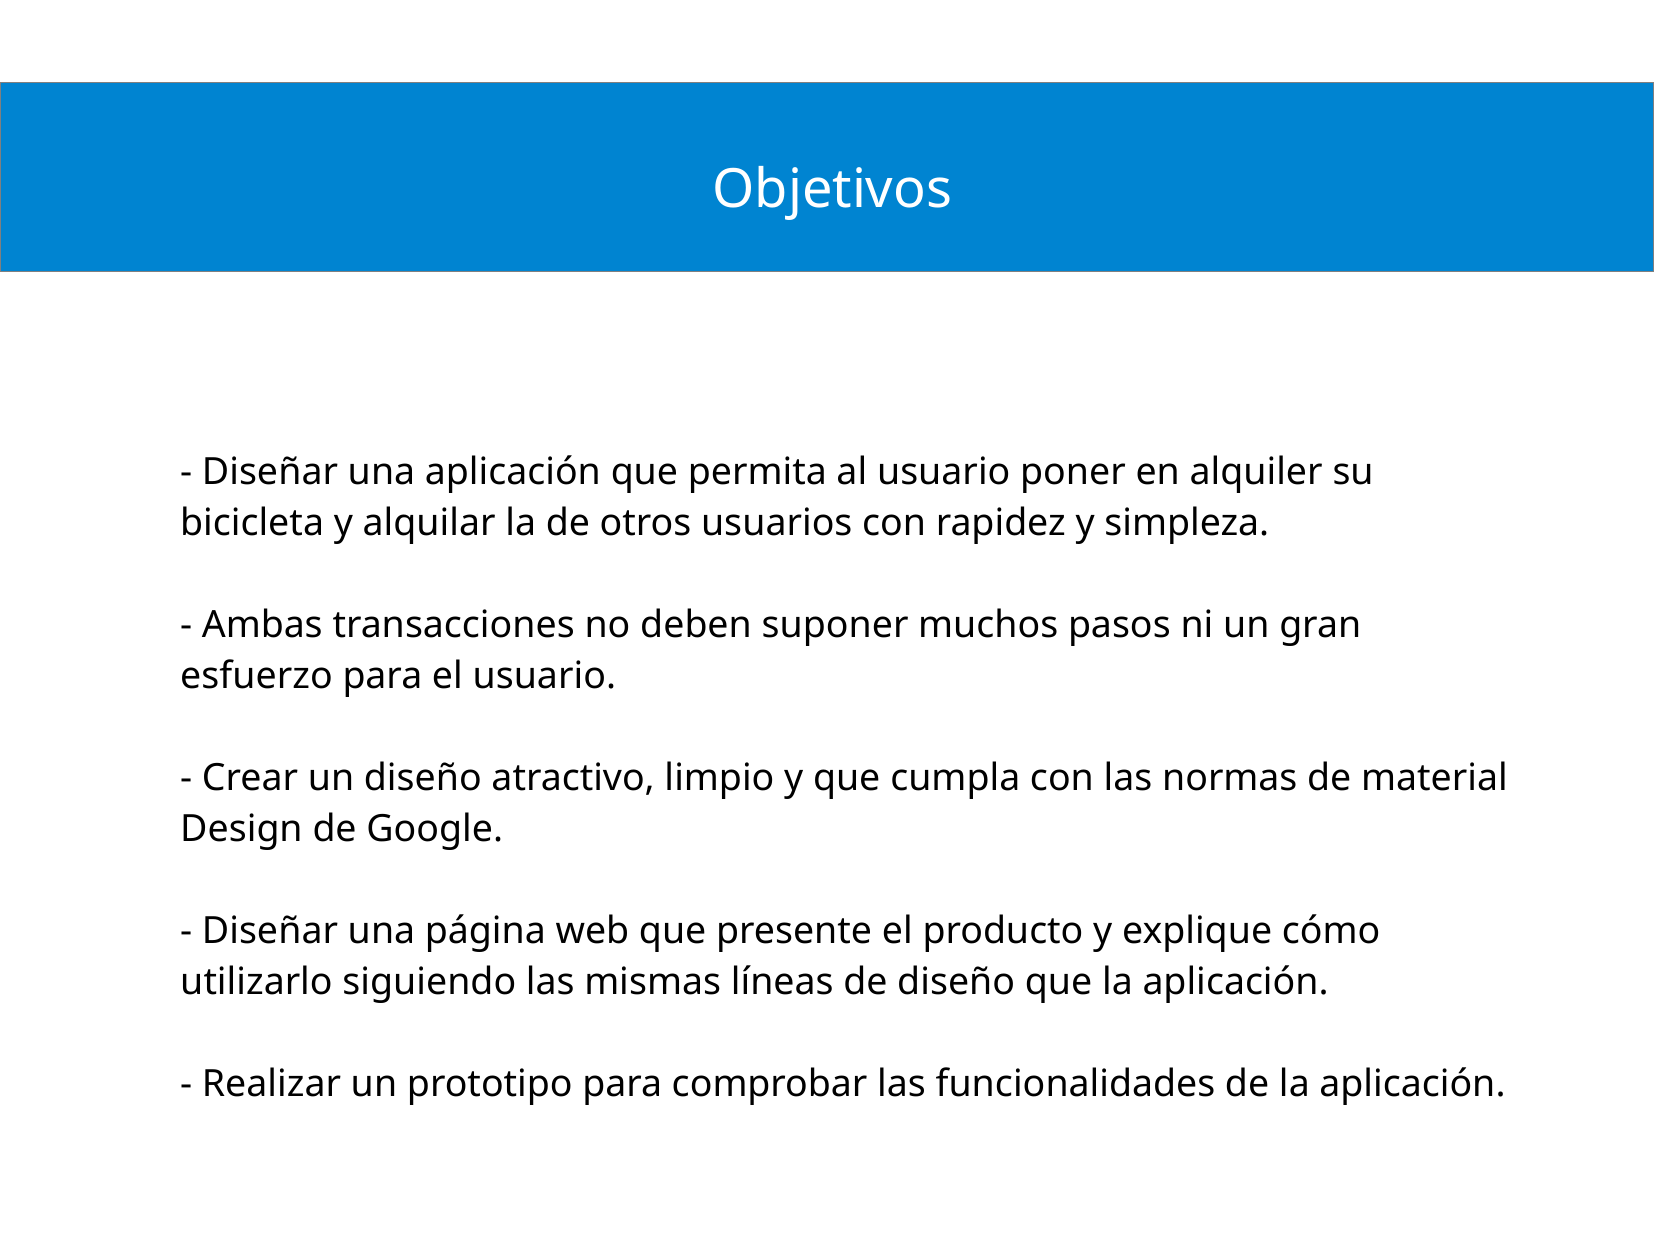

Objetivos
- Diseñar una aplicación que permita al usuario poner en alquiler su bicicleta y alquilar la de otros usuarios con rapidez y simpleza.
- Ambas transacciones no deben suponer muchos pasos ni un gran esfuerzo para el usuario.
- Crear un diseño atractivo, limpio y que cumpla con las normas de material Design de Google.
- Diseñar una página web que presente el producto y explique cómo utilizarlo siguiendo las mismas líneas de diseño que la aplicación.
- Realizar un prototipo para comprobar las funcionalidades de la aplicación.